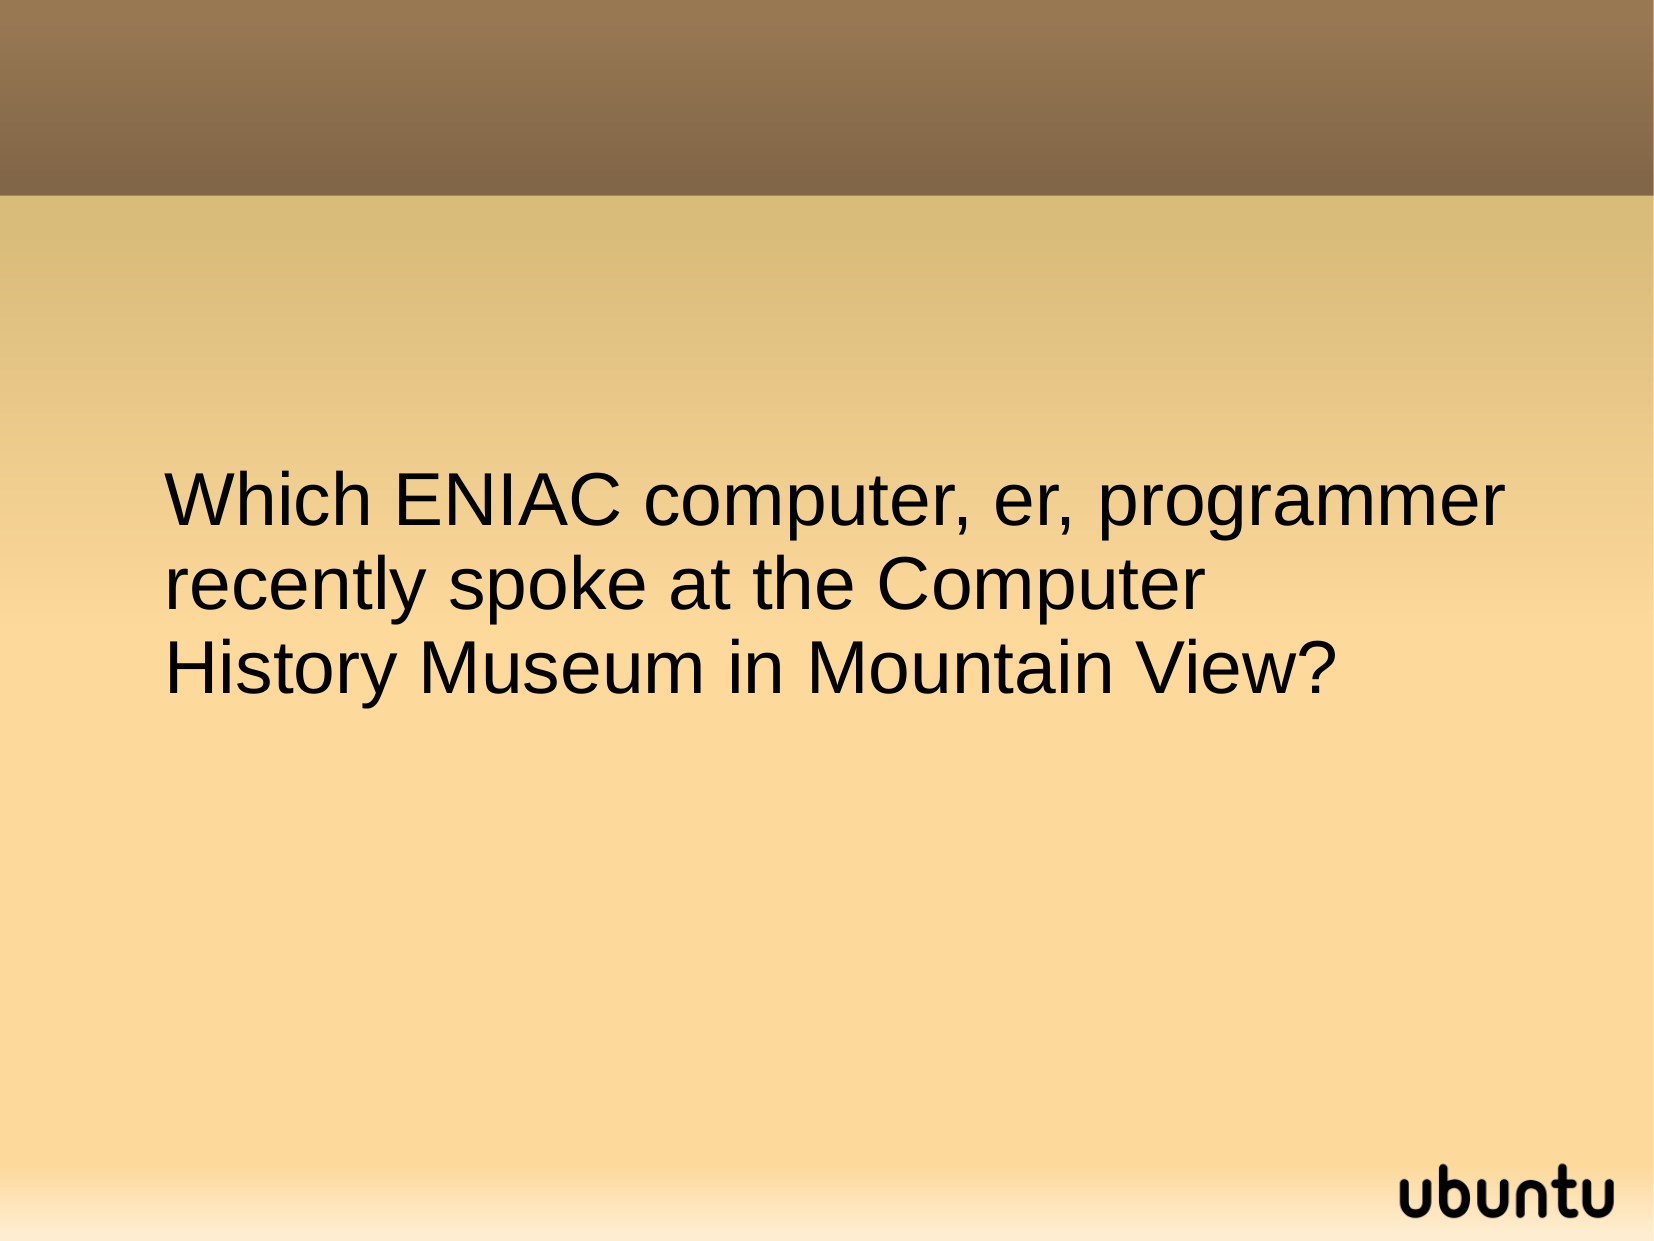

Which ENIAC computer, er, programmer
recently spoke at the Computer
History Museum in Mountain View?